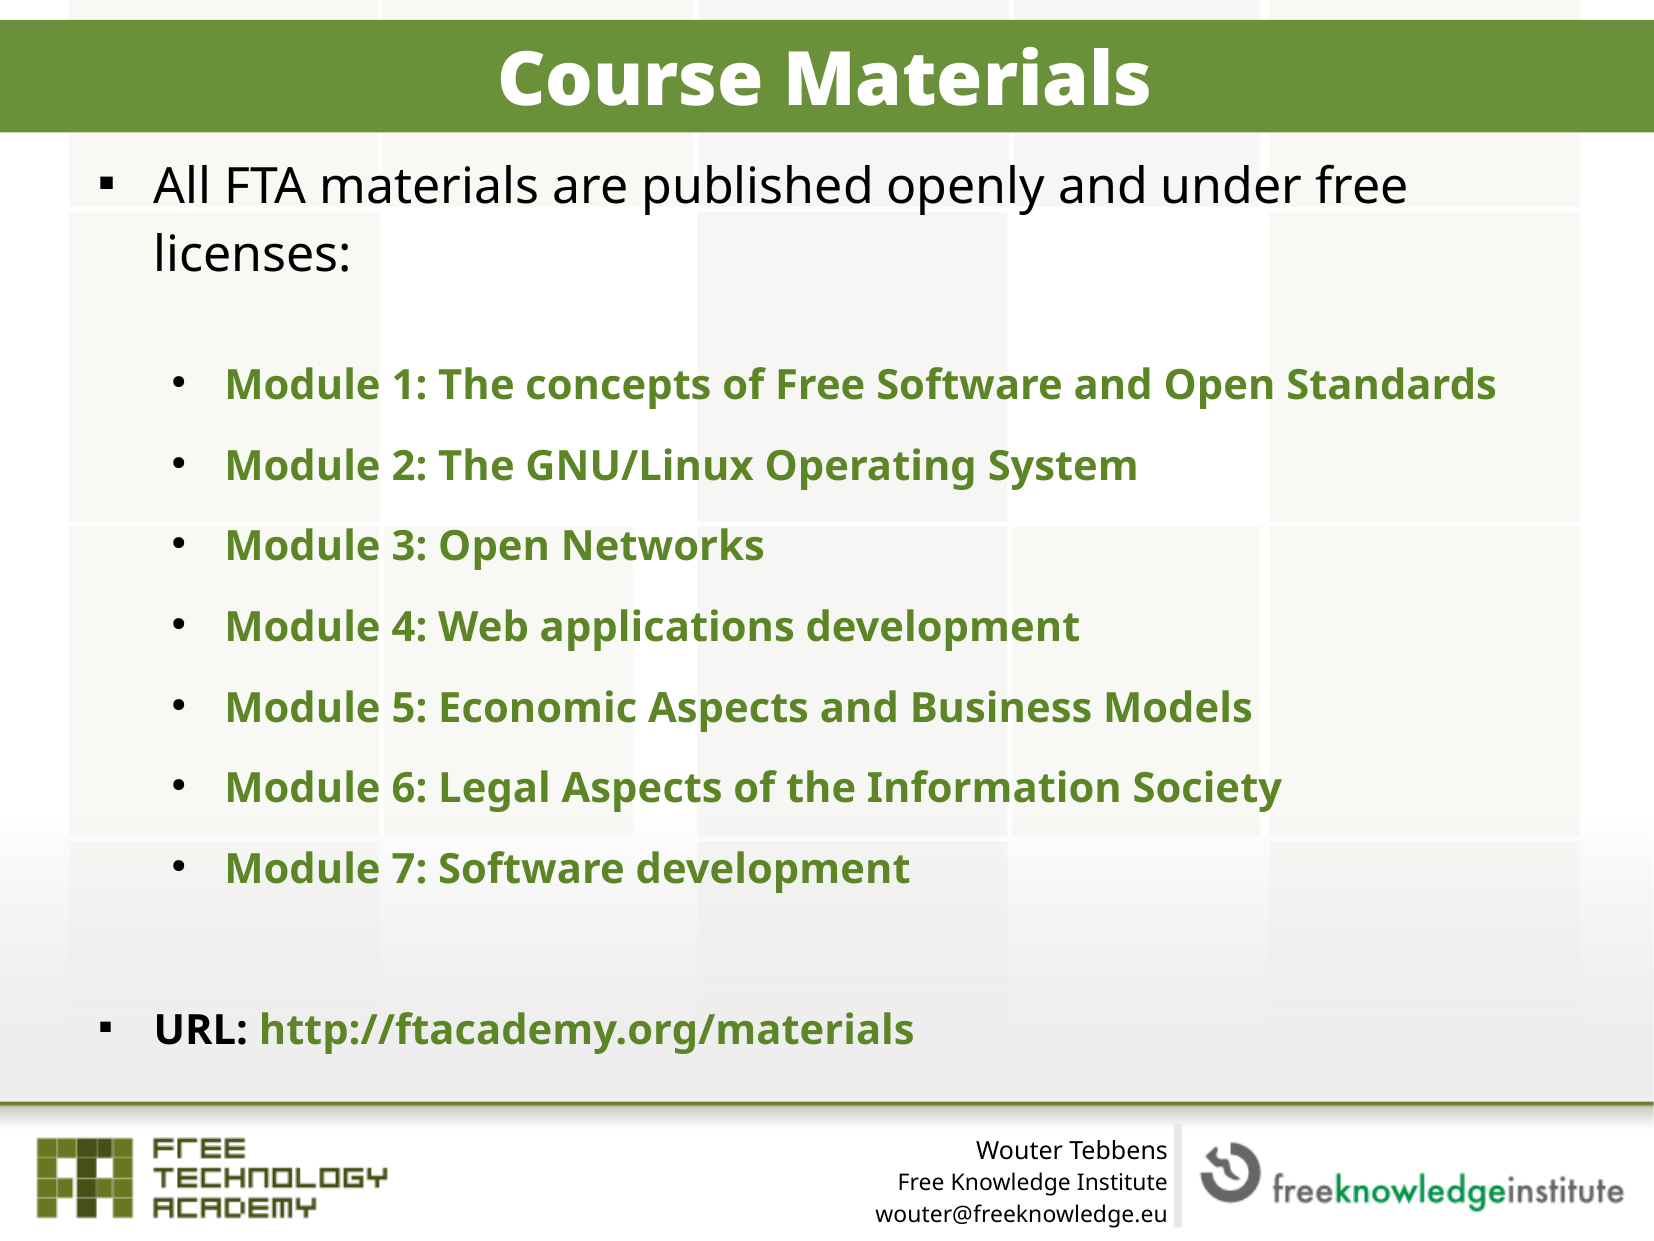

# Course Materials
All FTA materials are published openly and under free licenses:
Module 1: The concepts of Free Software and Open Standards
Module 2: The GNU/Linux Operating System
Module 3: Open Networks
Module 4: Web applications development
Module 5: Economic Aspects and Business Models
Module 6: Legal Aspects of the Information Society
Module 7: Software development
URL: http://ftacademy.org/materials